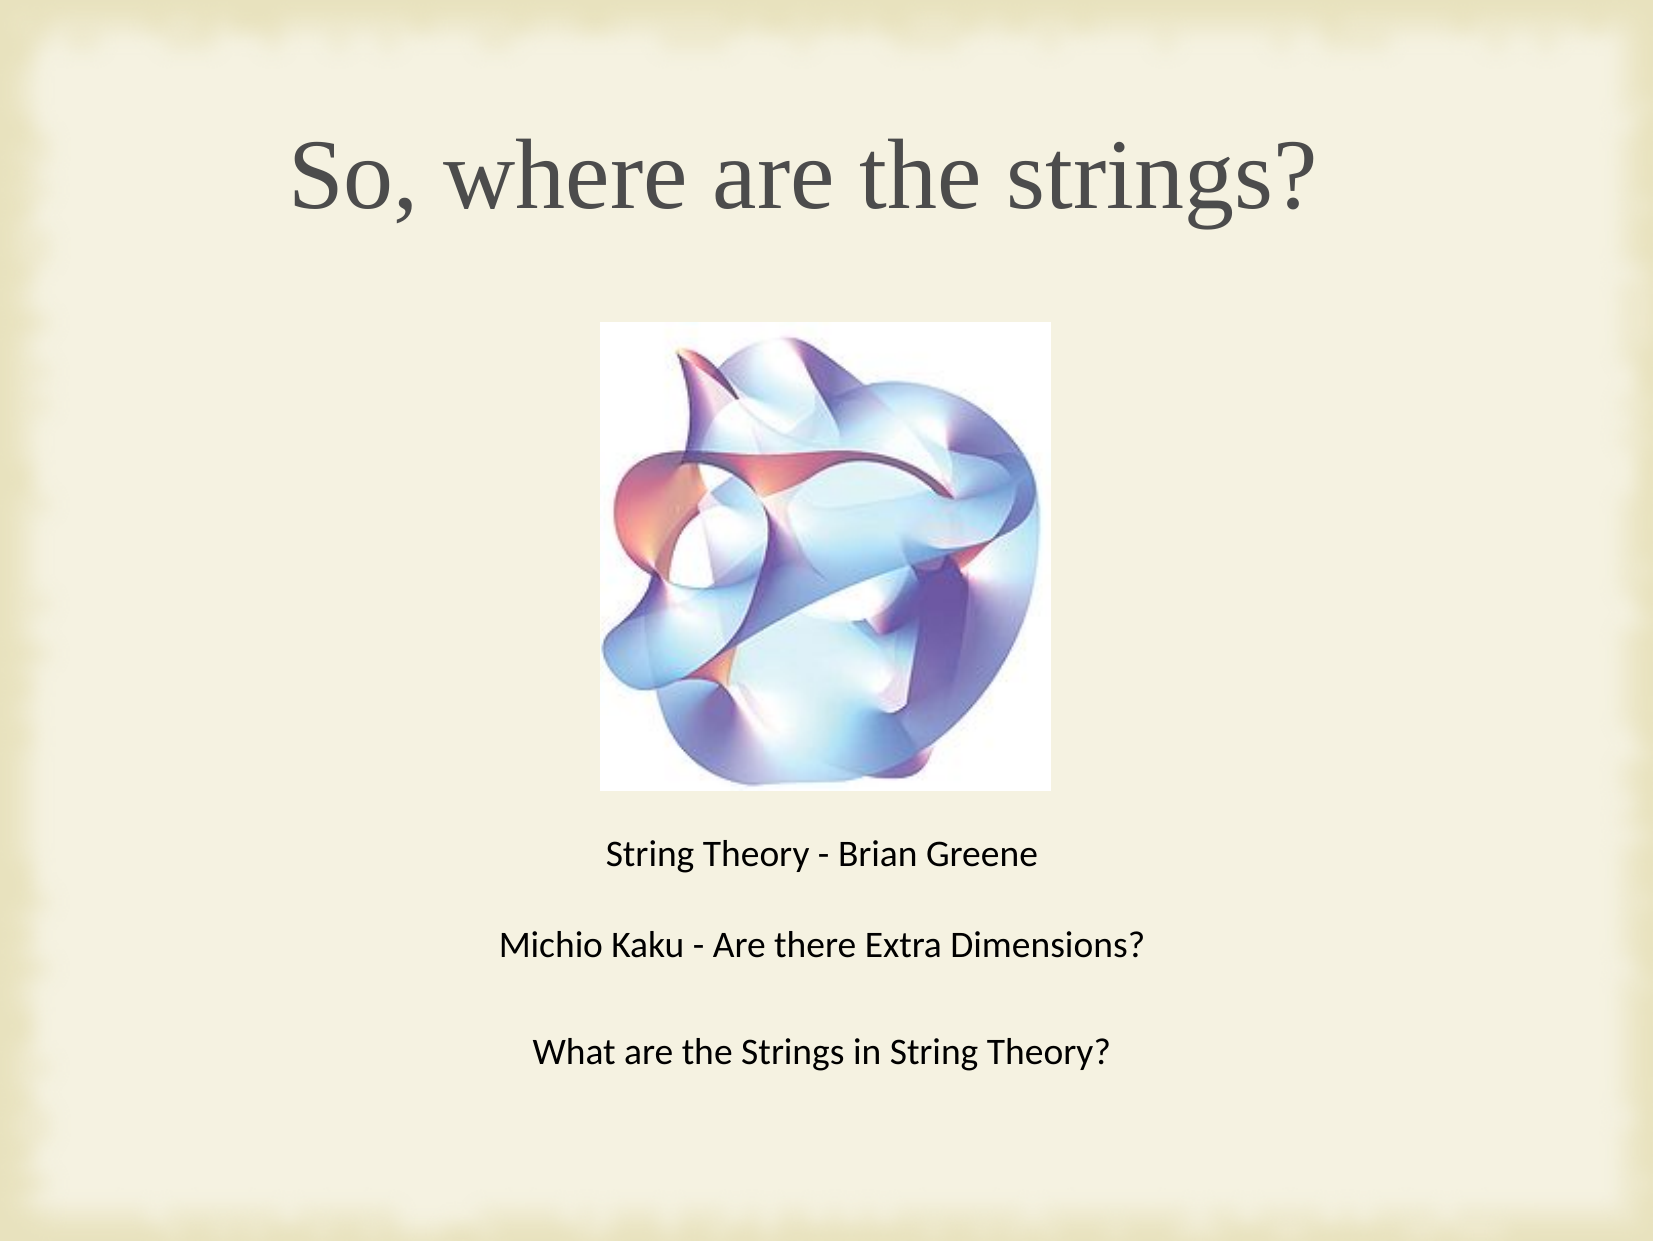

# So, where are the strings?
String Theory - Brian Greene
Michio Kaku - Are there Extra Dimensions?
What are the Strings in String Theory?